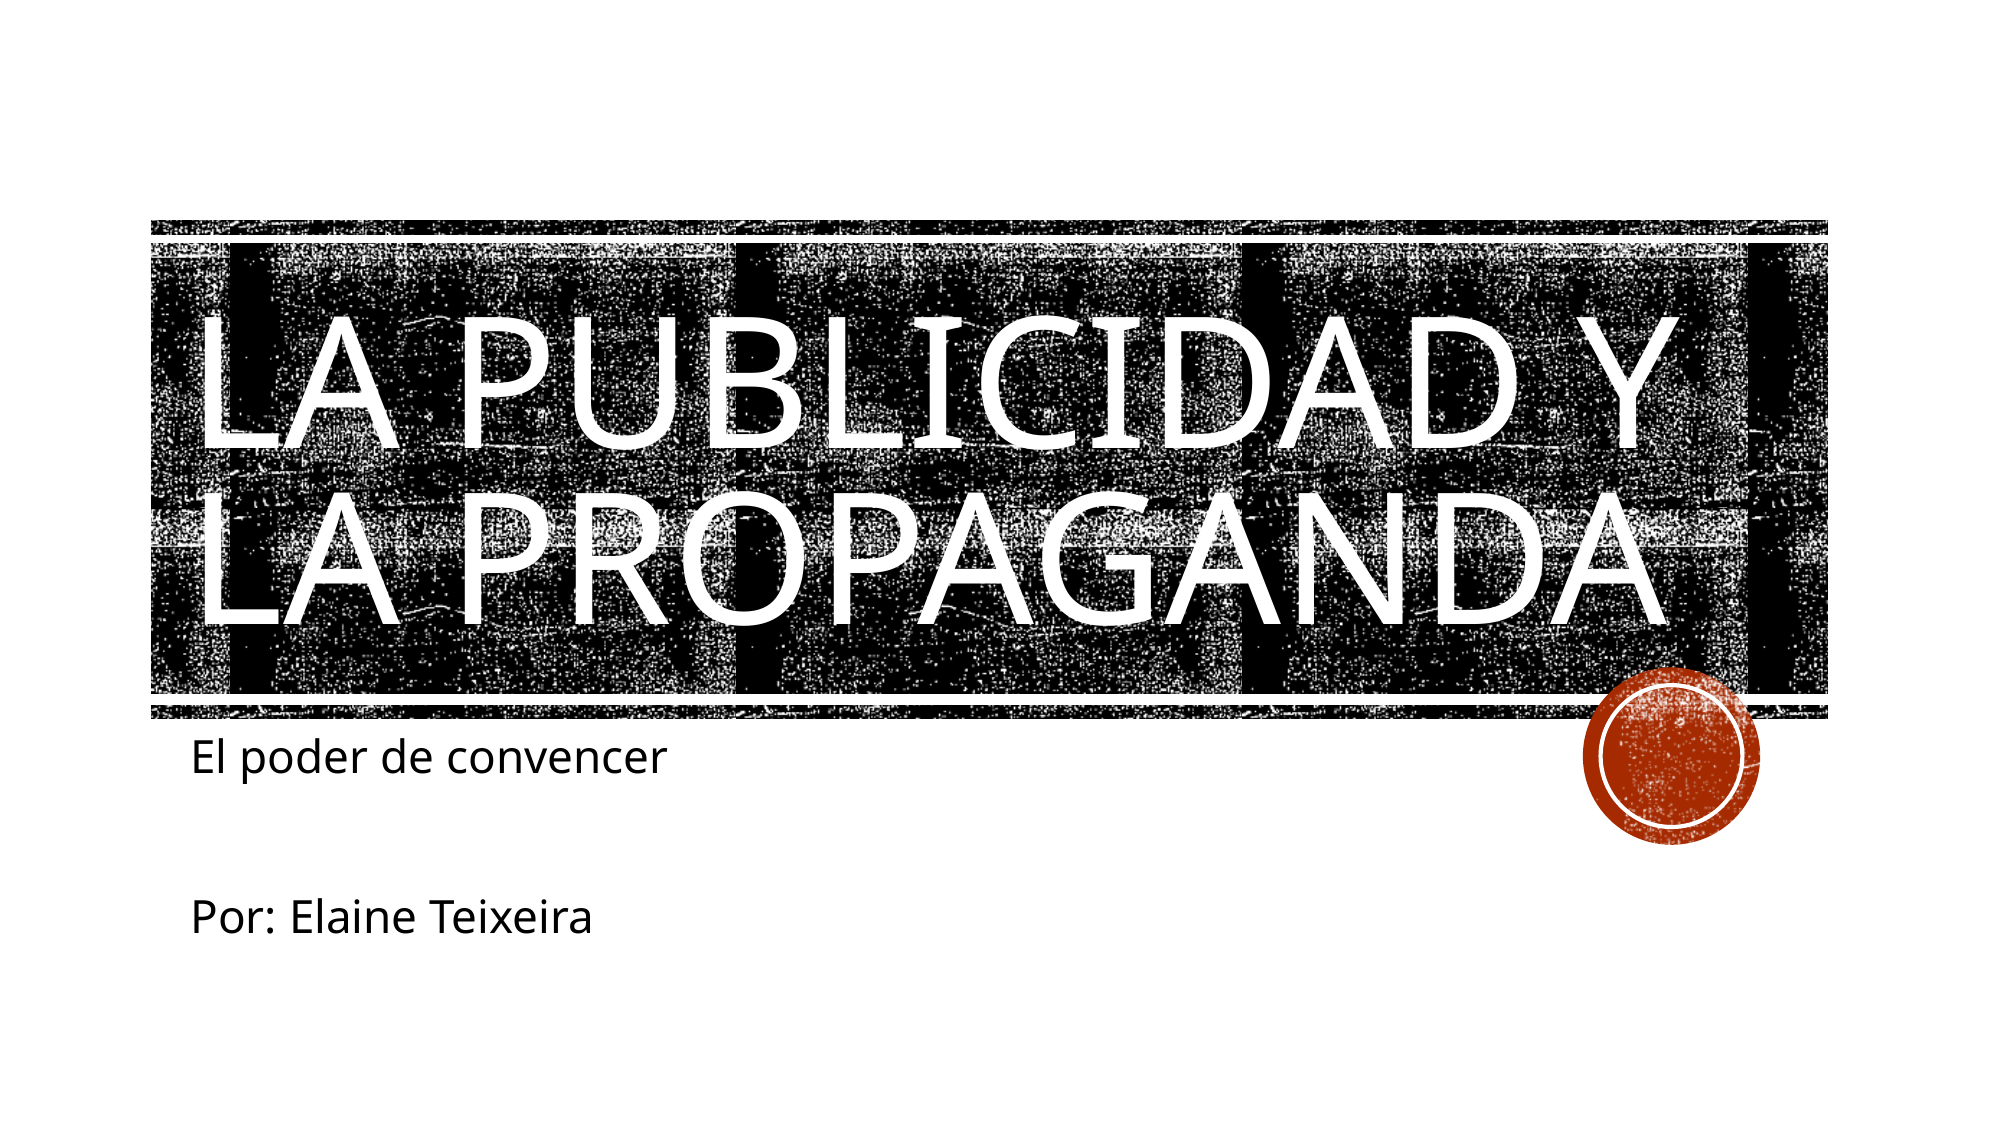

# La Publicidad y la Propaganda
El poder de convencer
Por: Elaine Teixeira